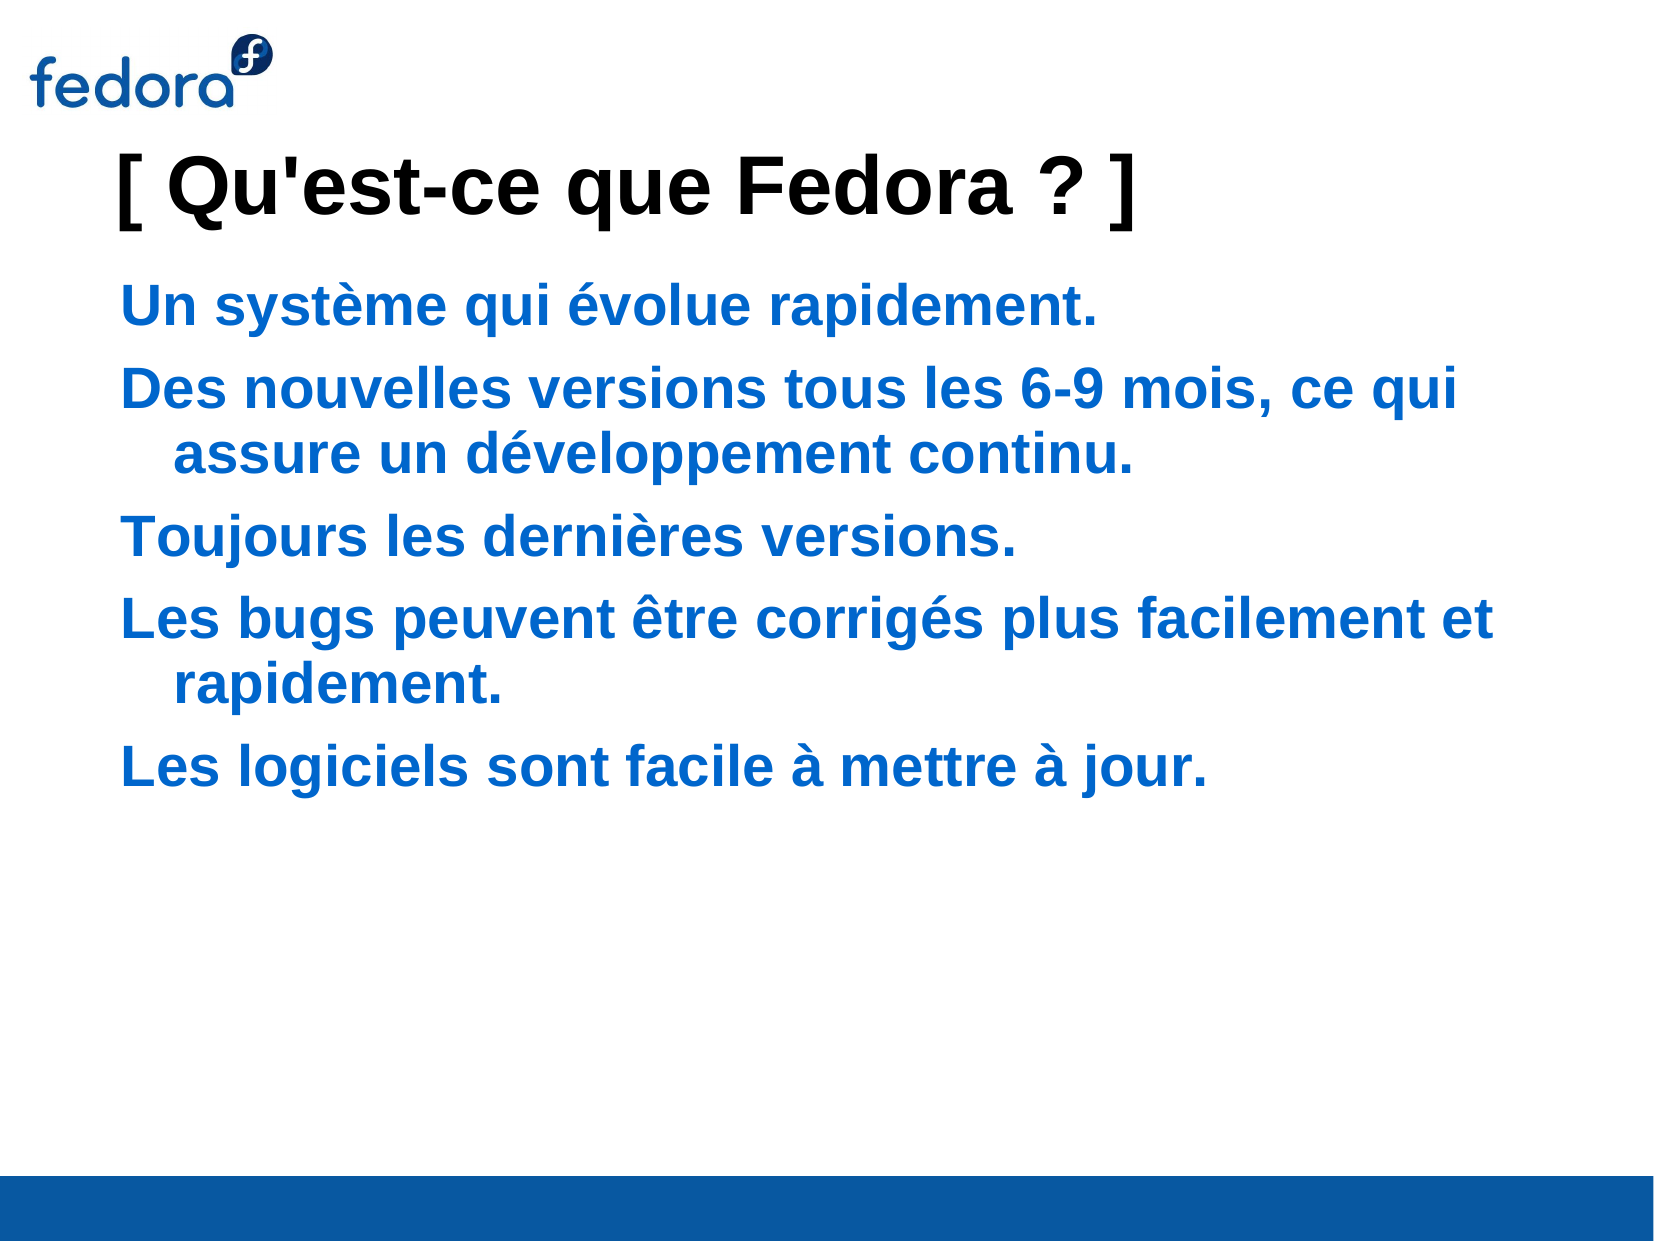

# [ Qu'est-ce que Fedora ? ]
Un système qui évolue rapidement.
Des nouvelles versions tous les 6-9 mois, ce qui assure un développement continu.
Toujours les dernières versions.
Les bugs peuvent être corrigés plus facilement et rapidement.
Les logiciels sont facile à mettre à jour.